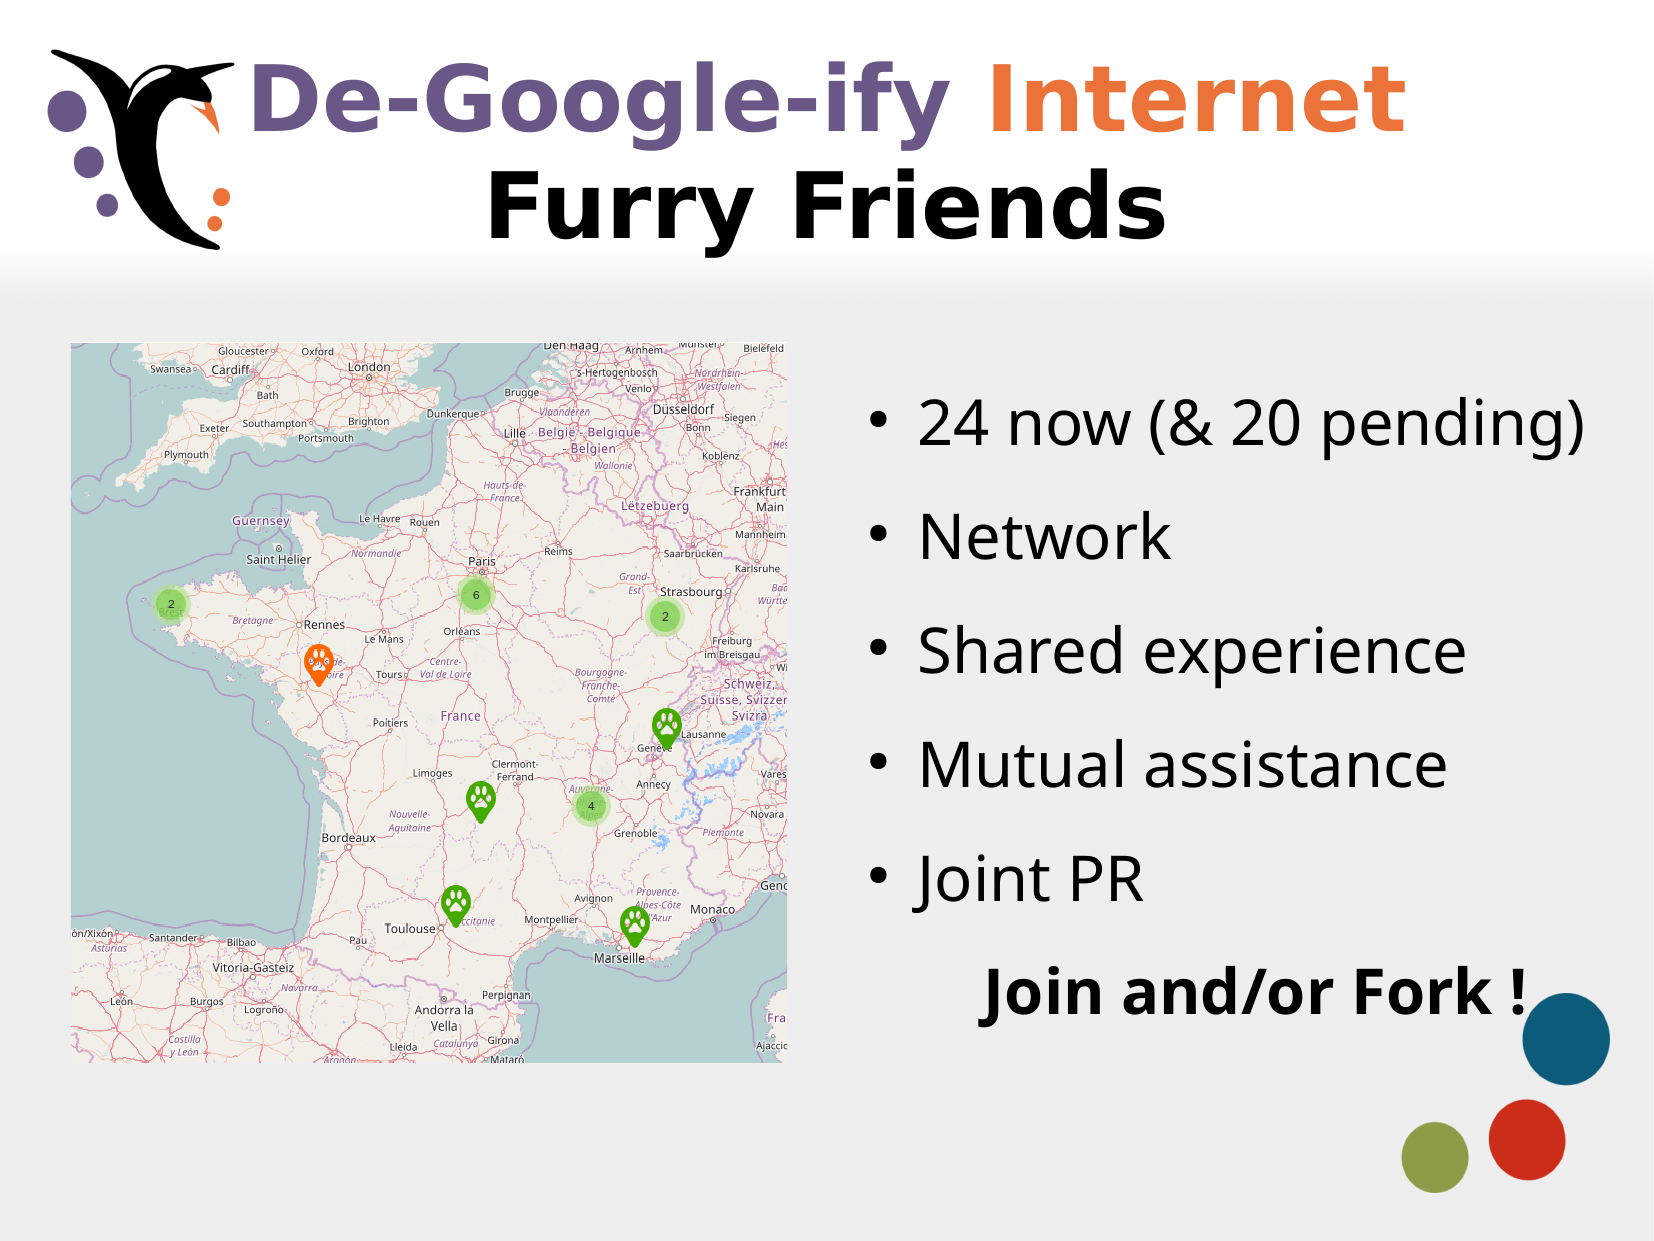

# De-Google-ify Internet Furry Friends
24 now (& 20 pending)
Network
Shared experience
Mutual assistance
Joint PR
Join and/or Fork !